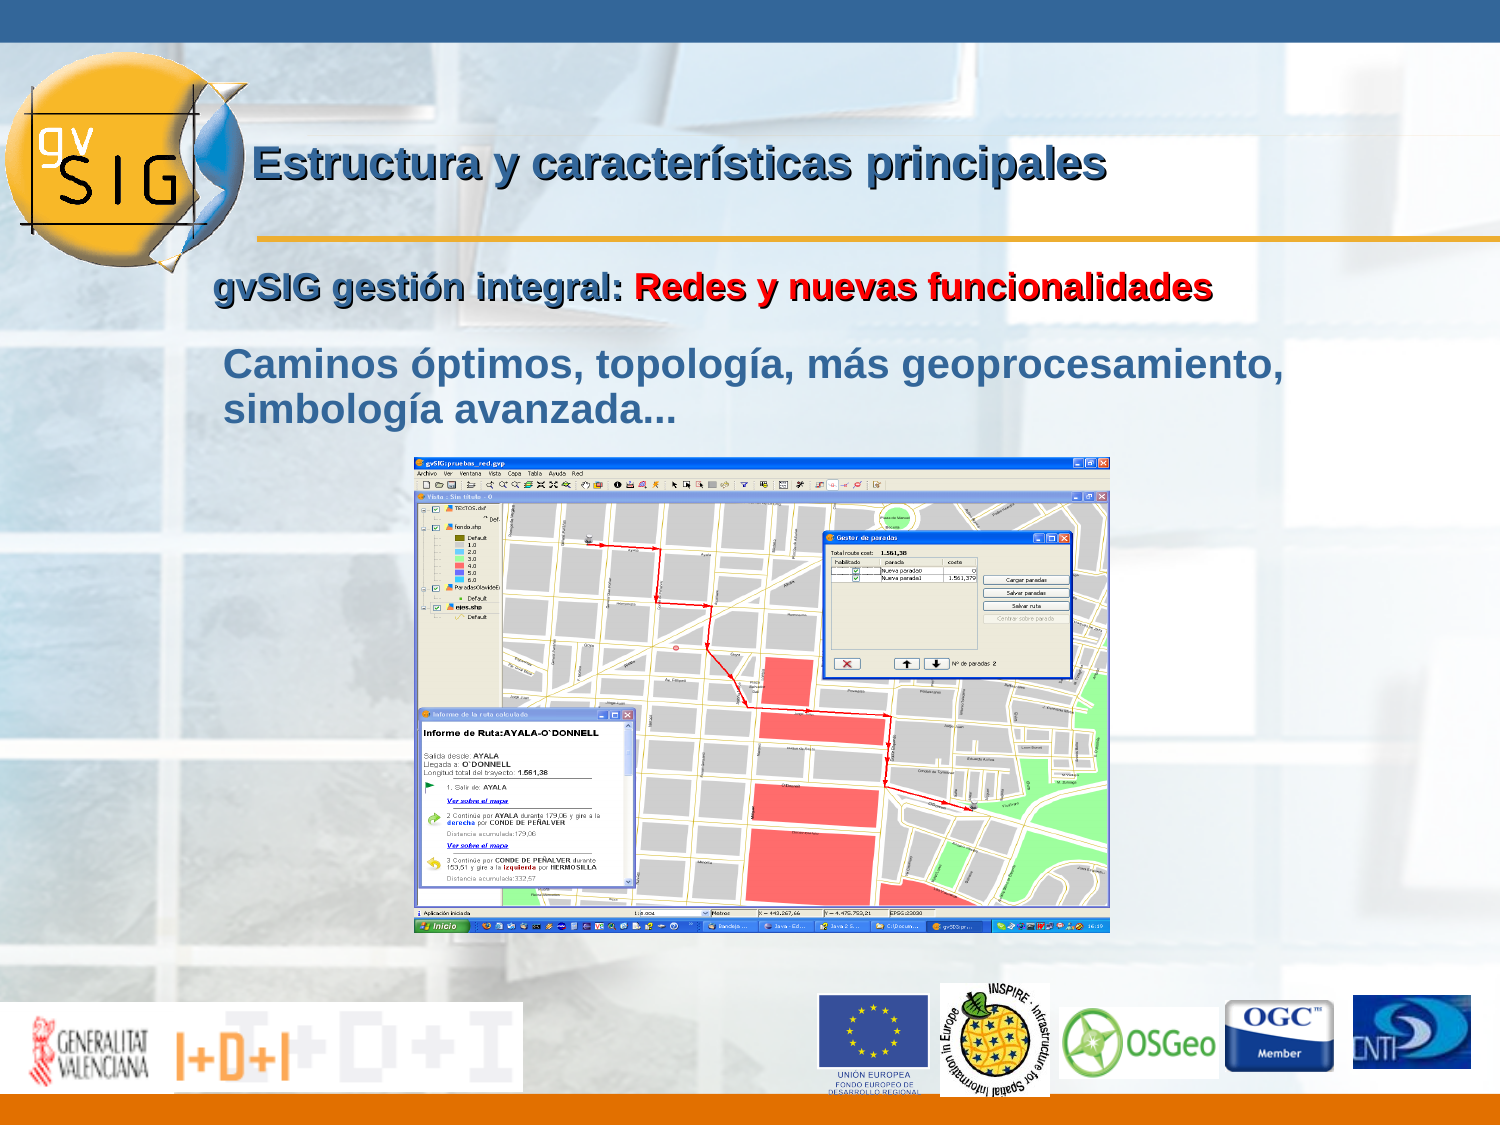

Estructura y características principales
gvSIG gestión integral: Redes y nuevas funcionalidades
Caminos óptimos, topología, más geoprocesamiento, simbología avanzada...